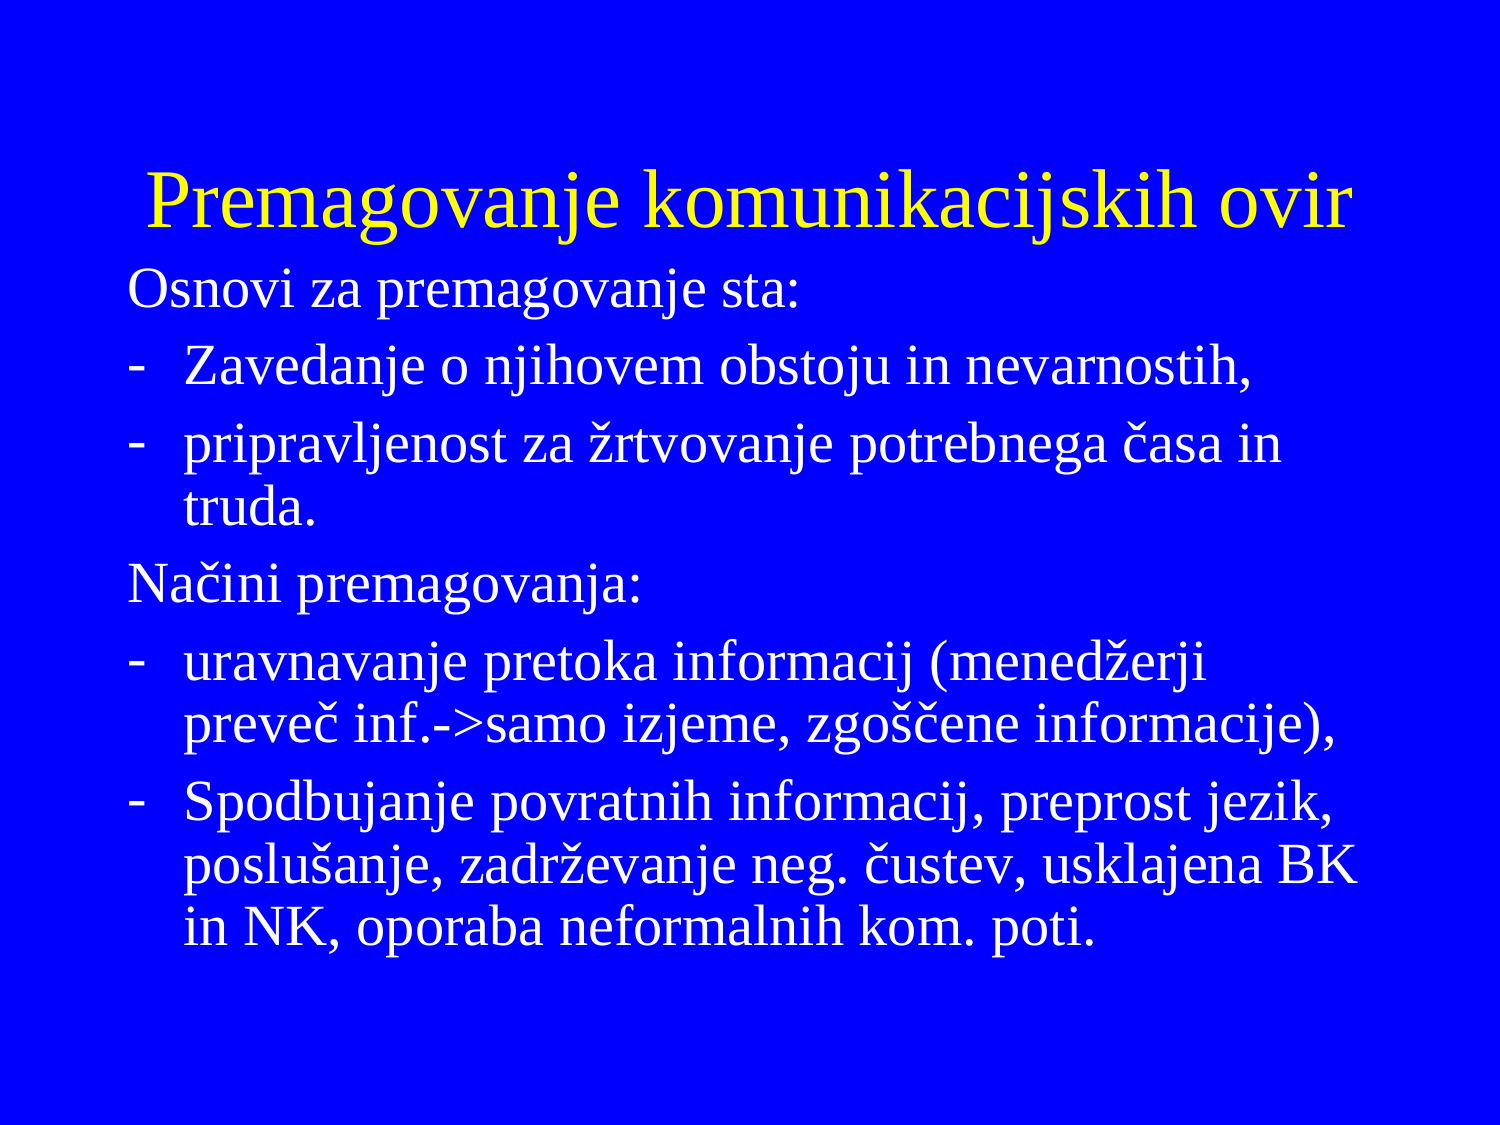

# Premagovanje komunikacijskih ovir
Osnovi za premagovanje sta:
Zavedanje o njihovem obstoju in nevarnostih,
pripravljenost za žrtvovanje potrebnega časa in truda.
Načini premagovanja:
uravnavanje pretoka informacij (menedžerji preveč inf.->samo izjeme, zgoščene informacije),
Spodbujanje povratnih informacij, preprost jezik, poslušanje, zadrževanje neg. čustev, usklajena BK in NK, oporaba neformalnih kom. poti.